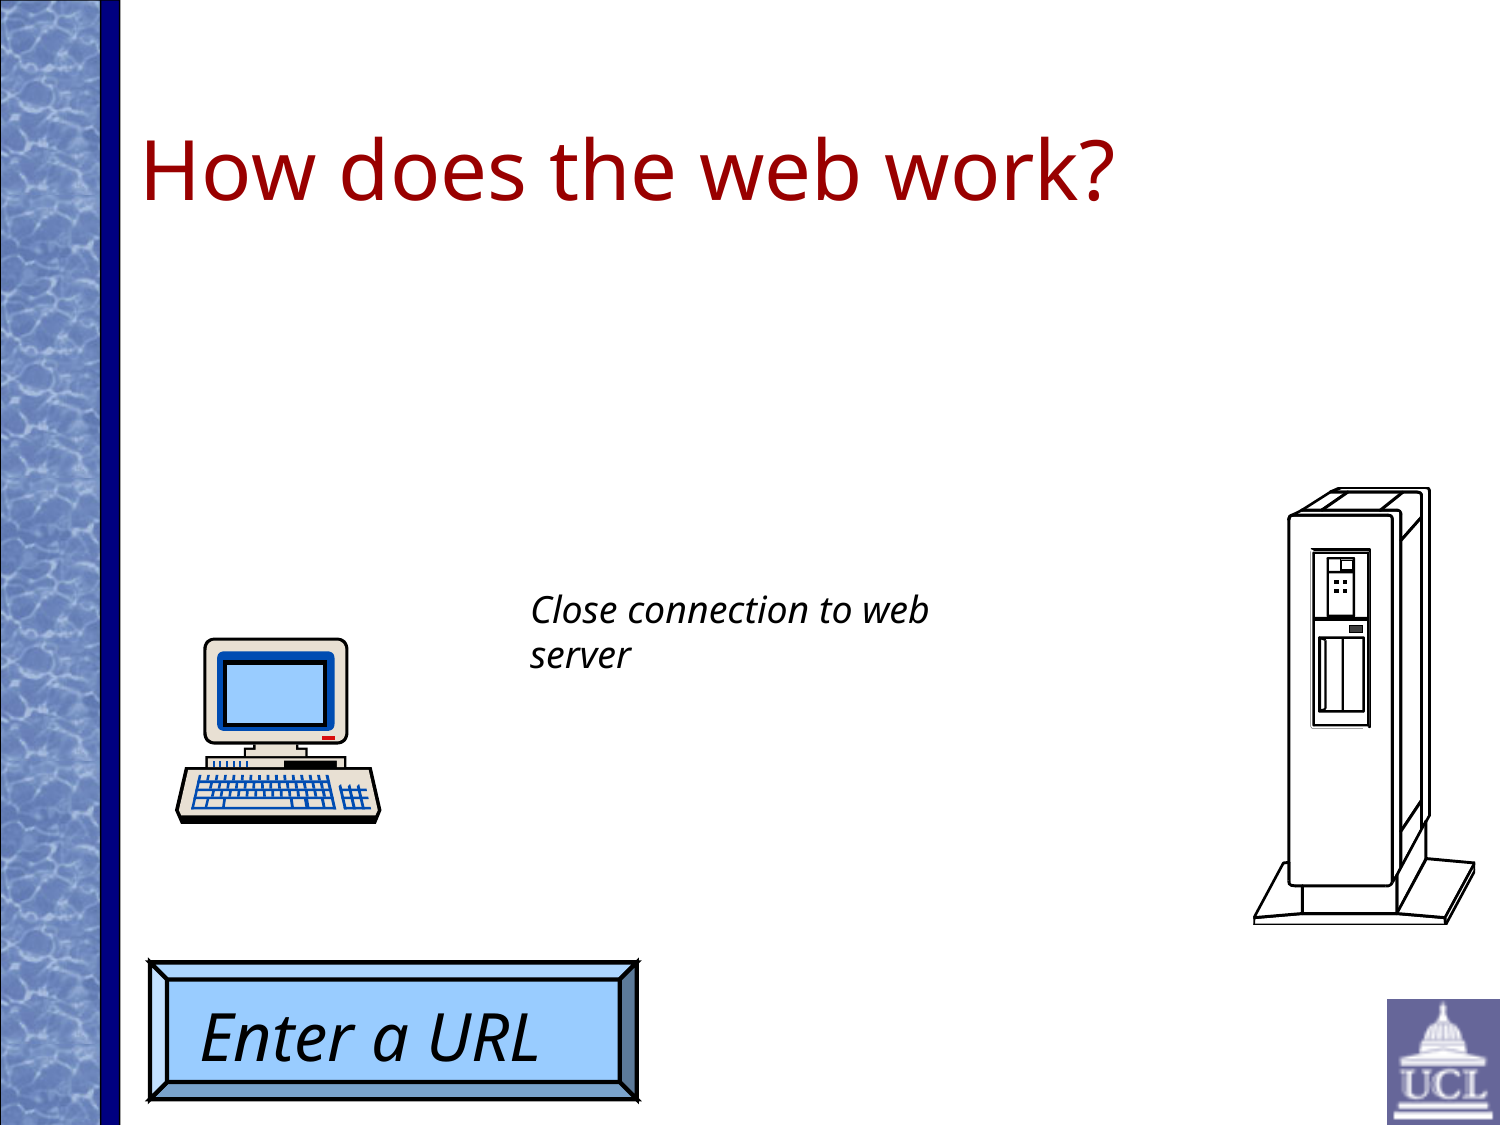

# How does the web work?
Close connection to web server
Enter a URL